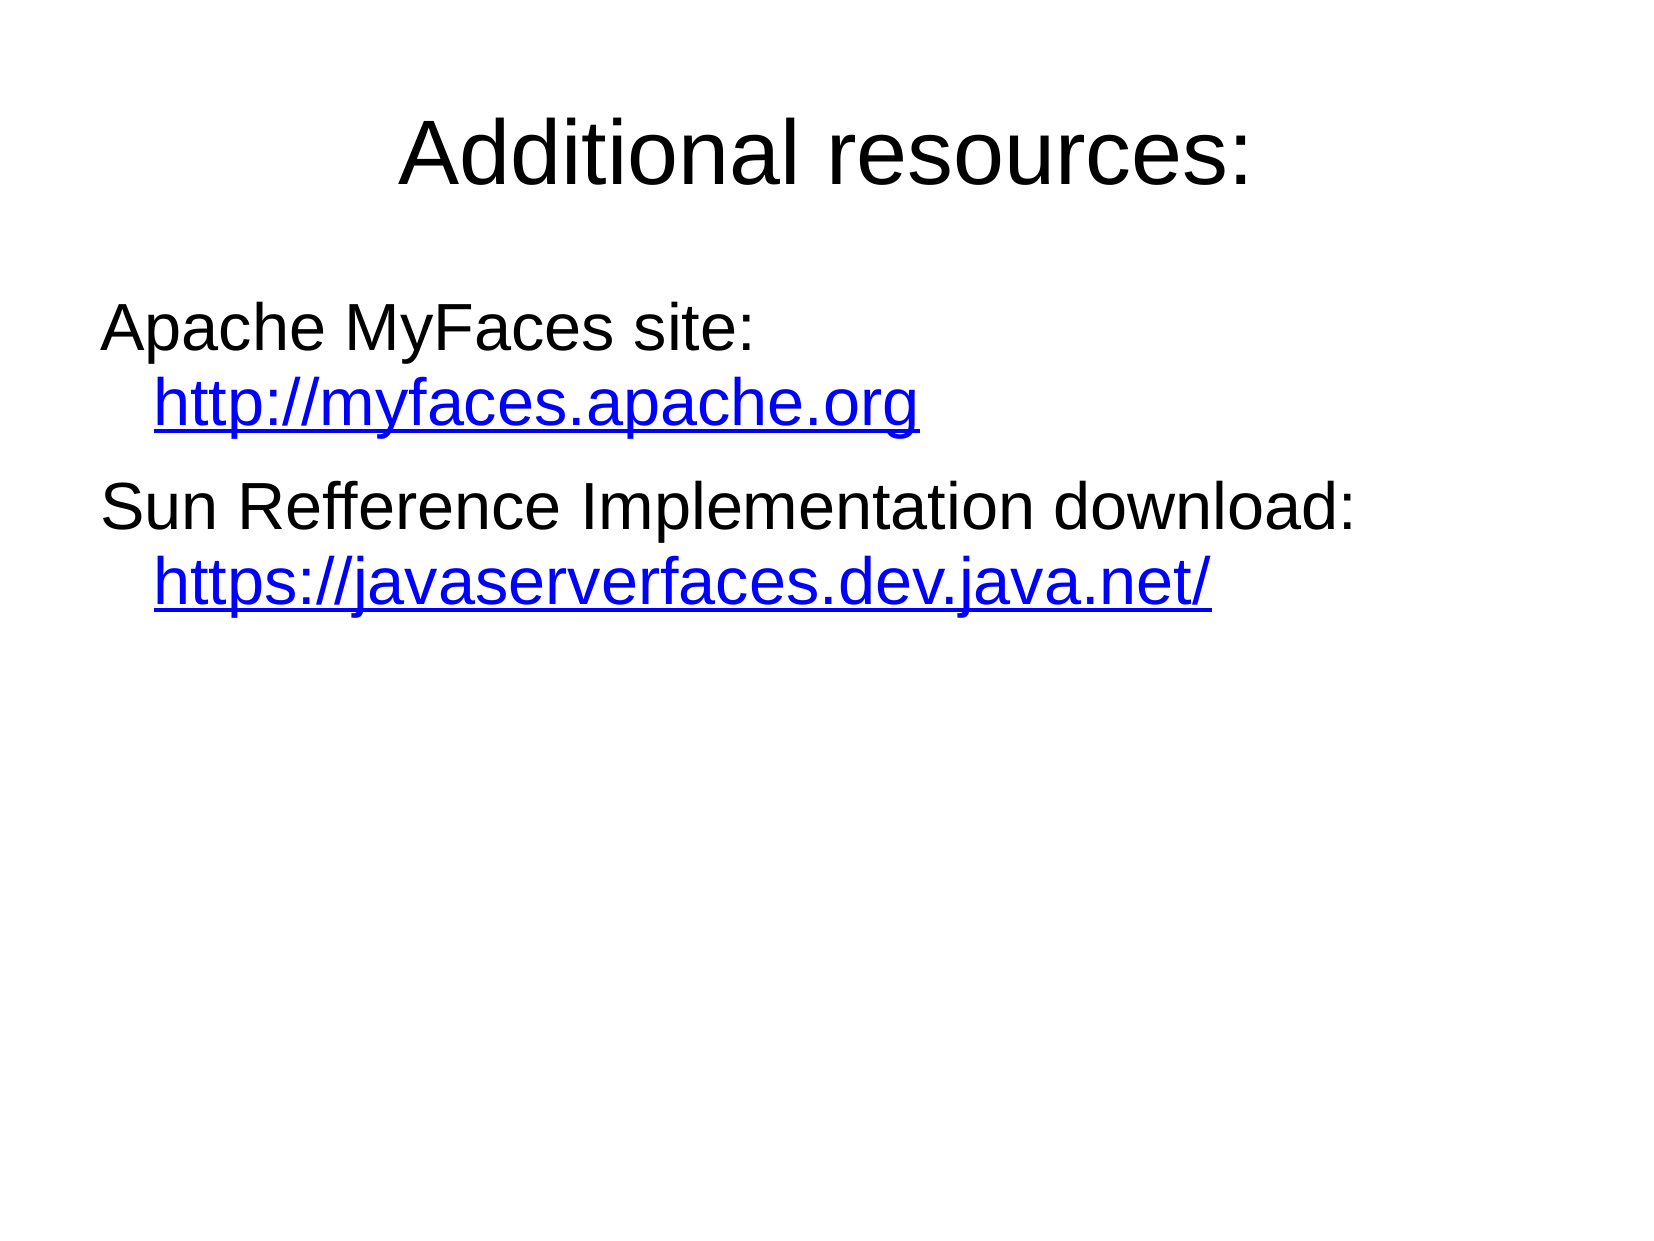

# Additional resources:
Apache MyFaces site:
http://myfaces.apache.org
Sun Refference Implementation download:
https://javaserverfaces.dev.java.net/